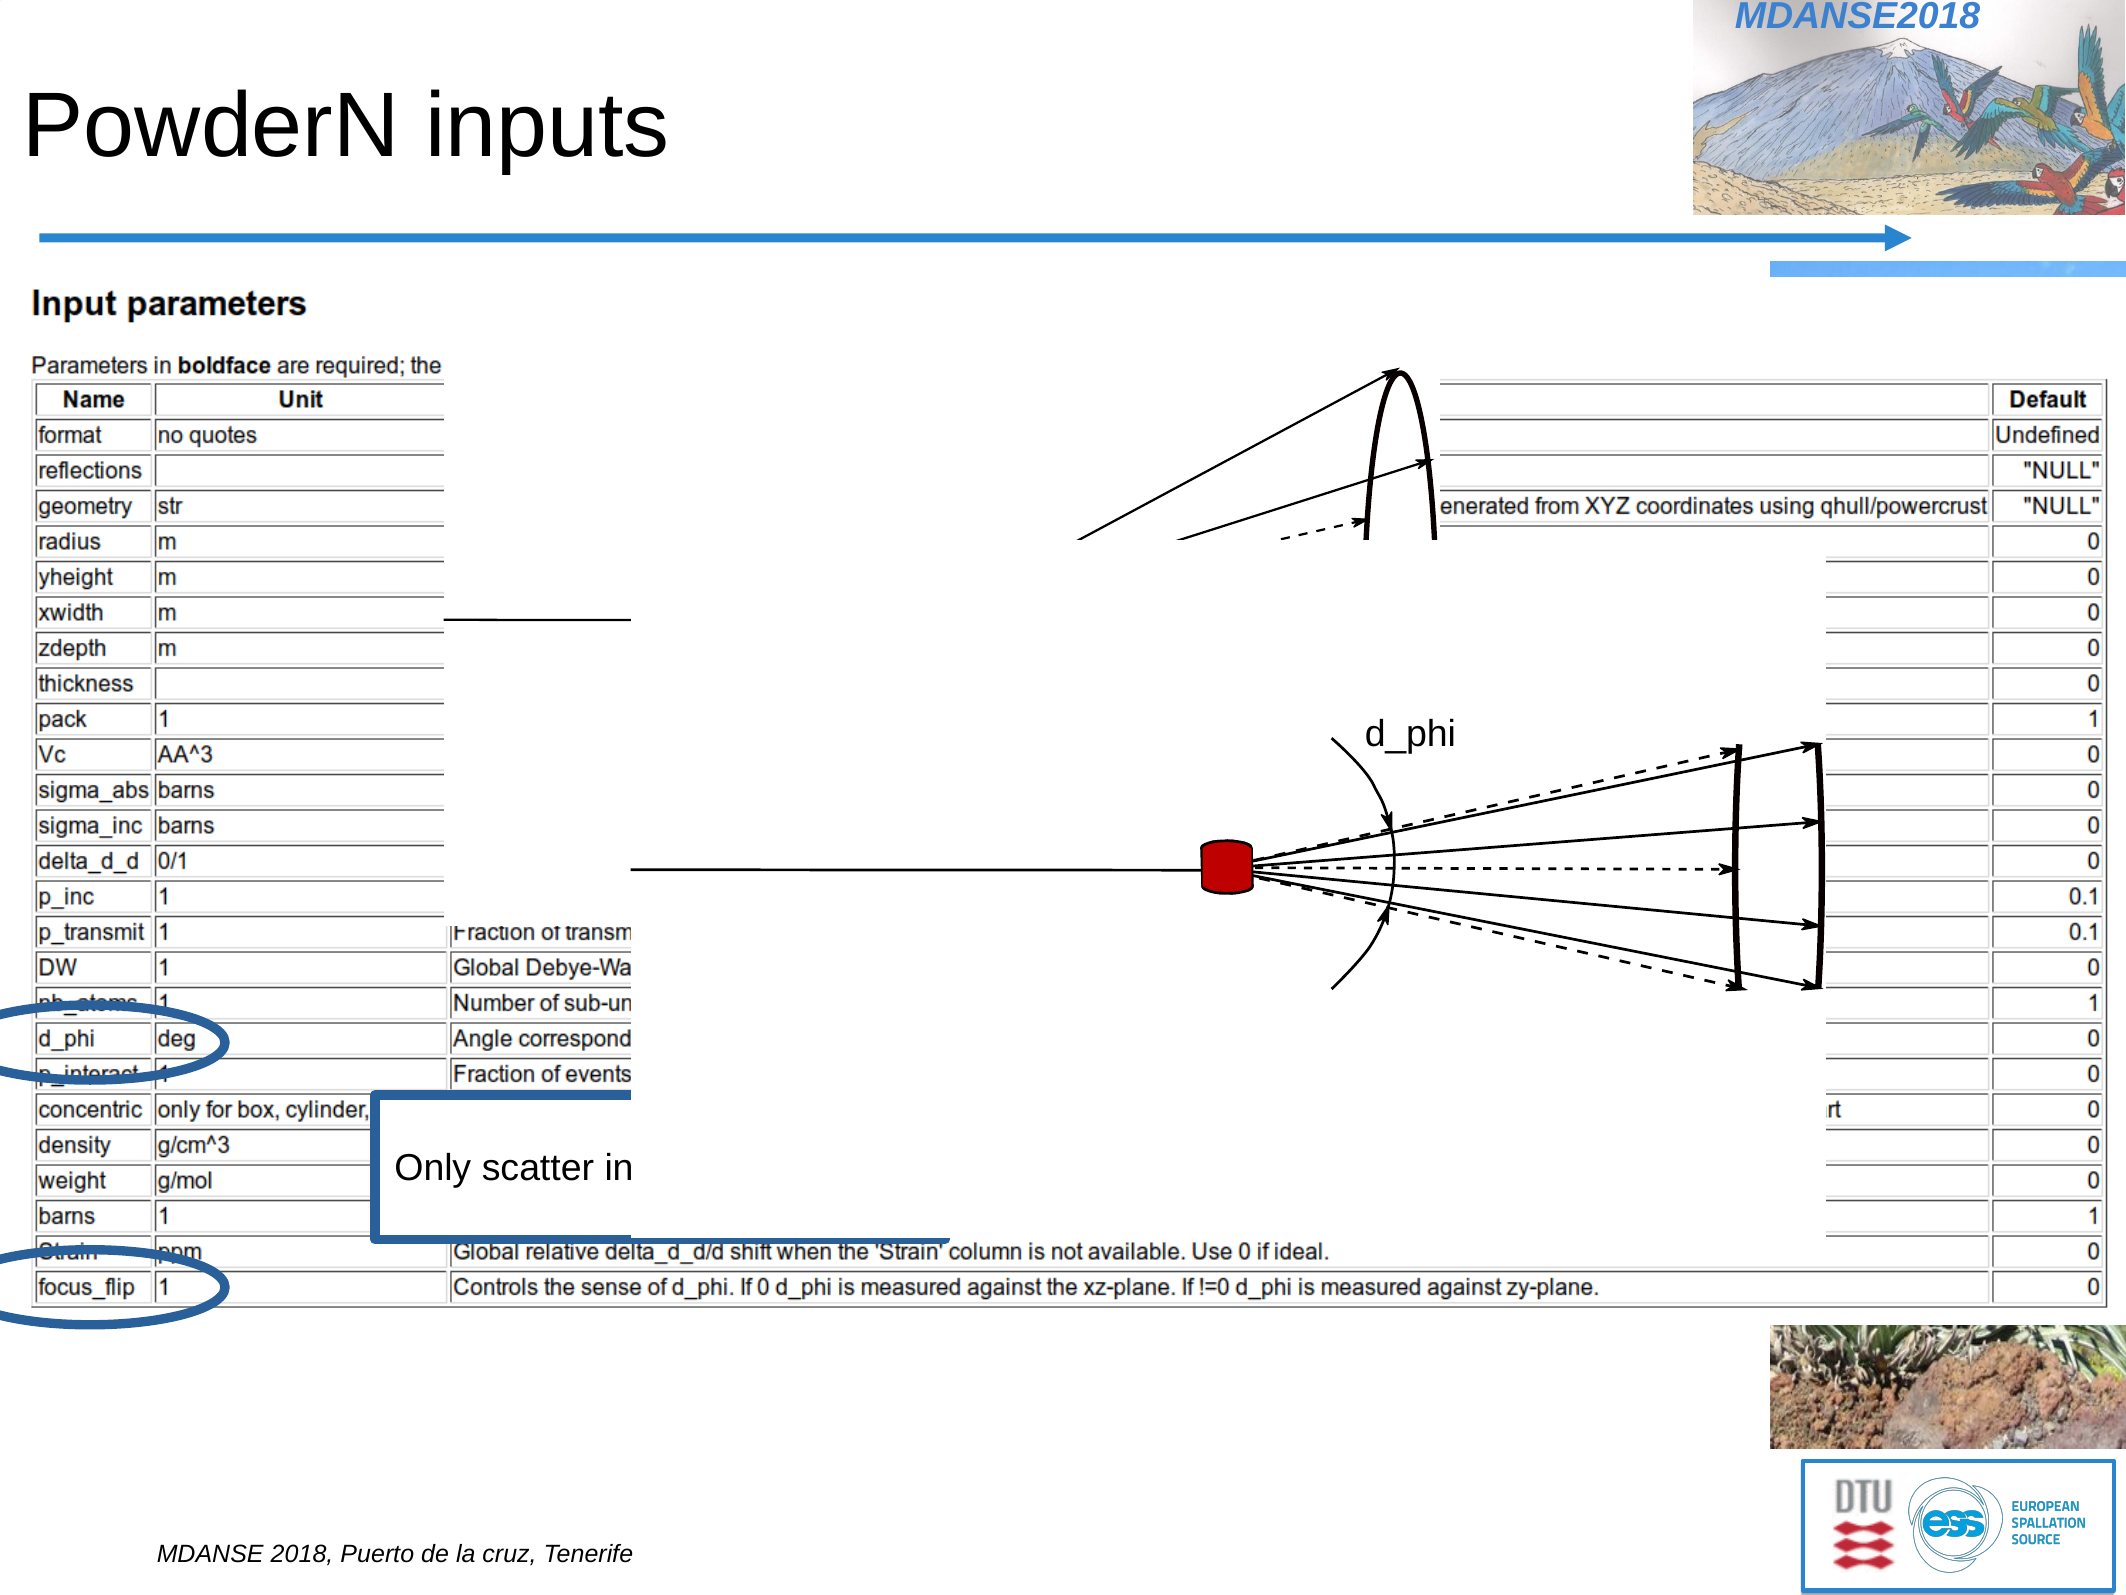

# PowderN inputs
d_phi
Only scatter into a part of 4\pi